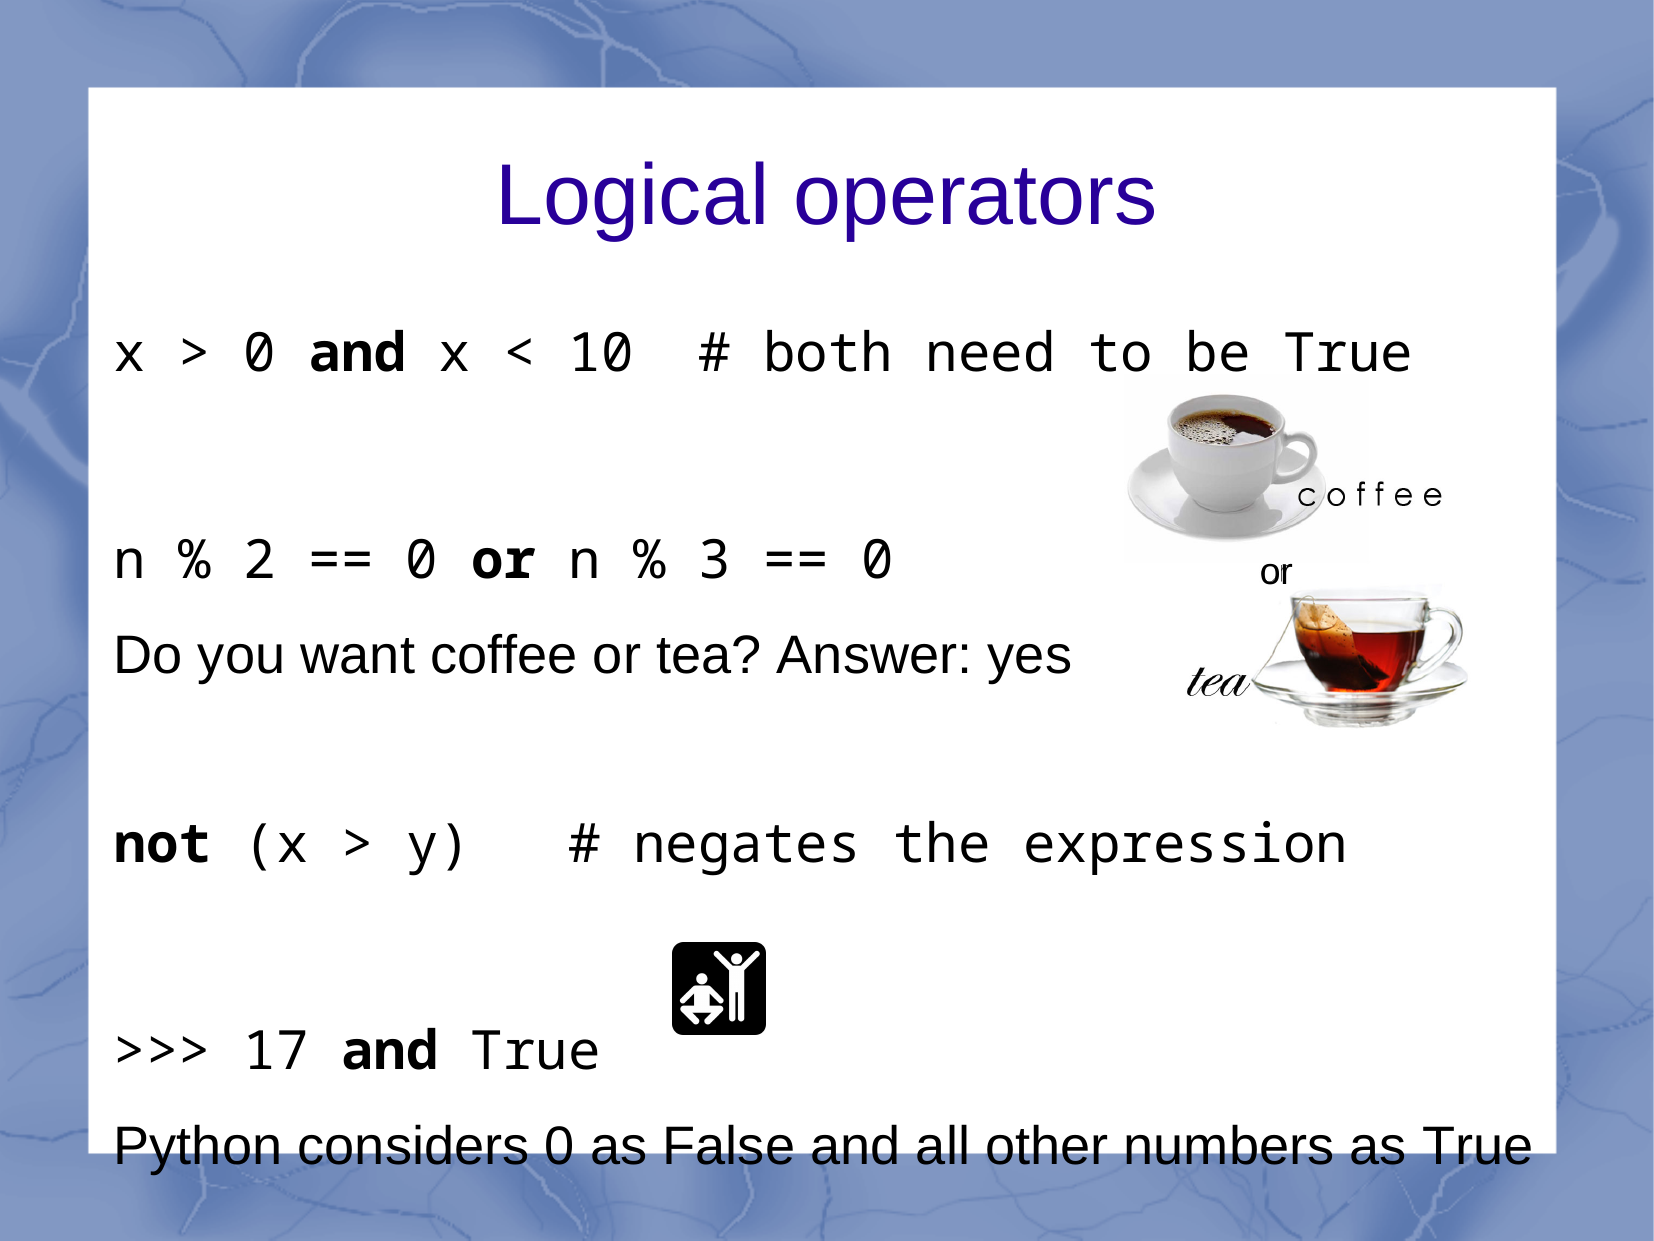

# Logical operators
x > 0 and x < 10 # both need to be True
n % 2 == 0 or n % 3 == 0
Do you want coffee or tea? Answer: yes
not (x > y) # negates the expression
>>> 17 and True
Python considers 0 as False and all other numbers as True
or